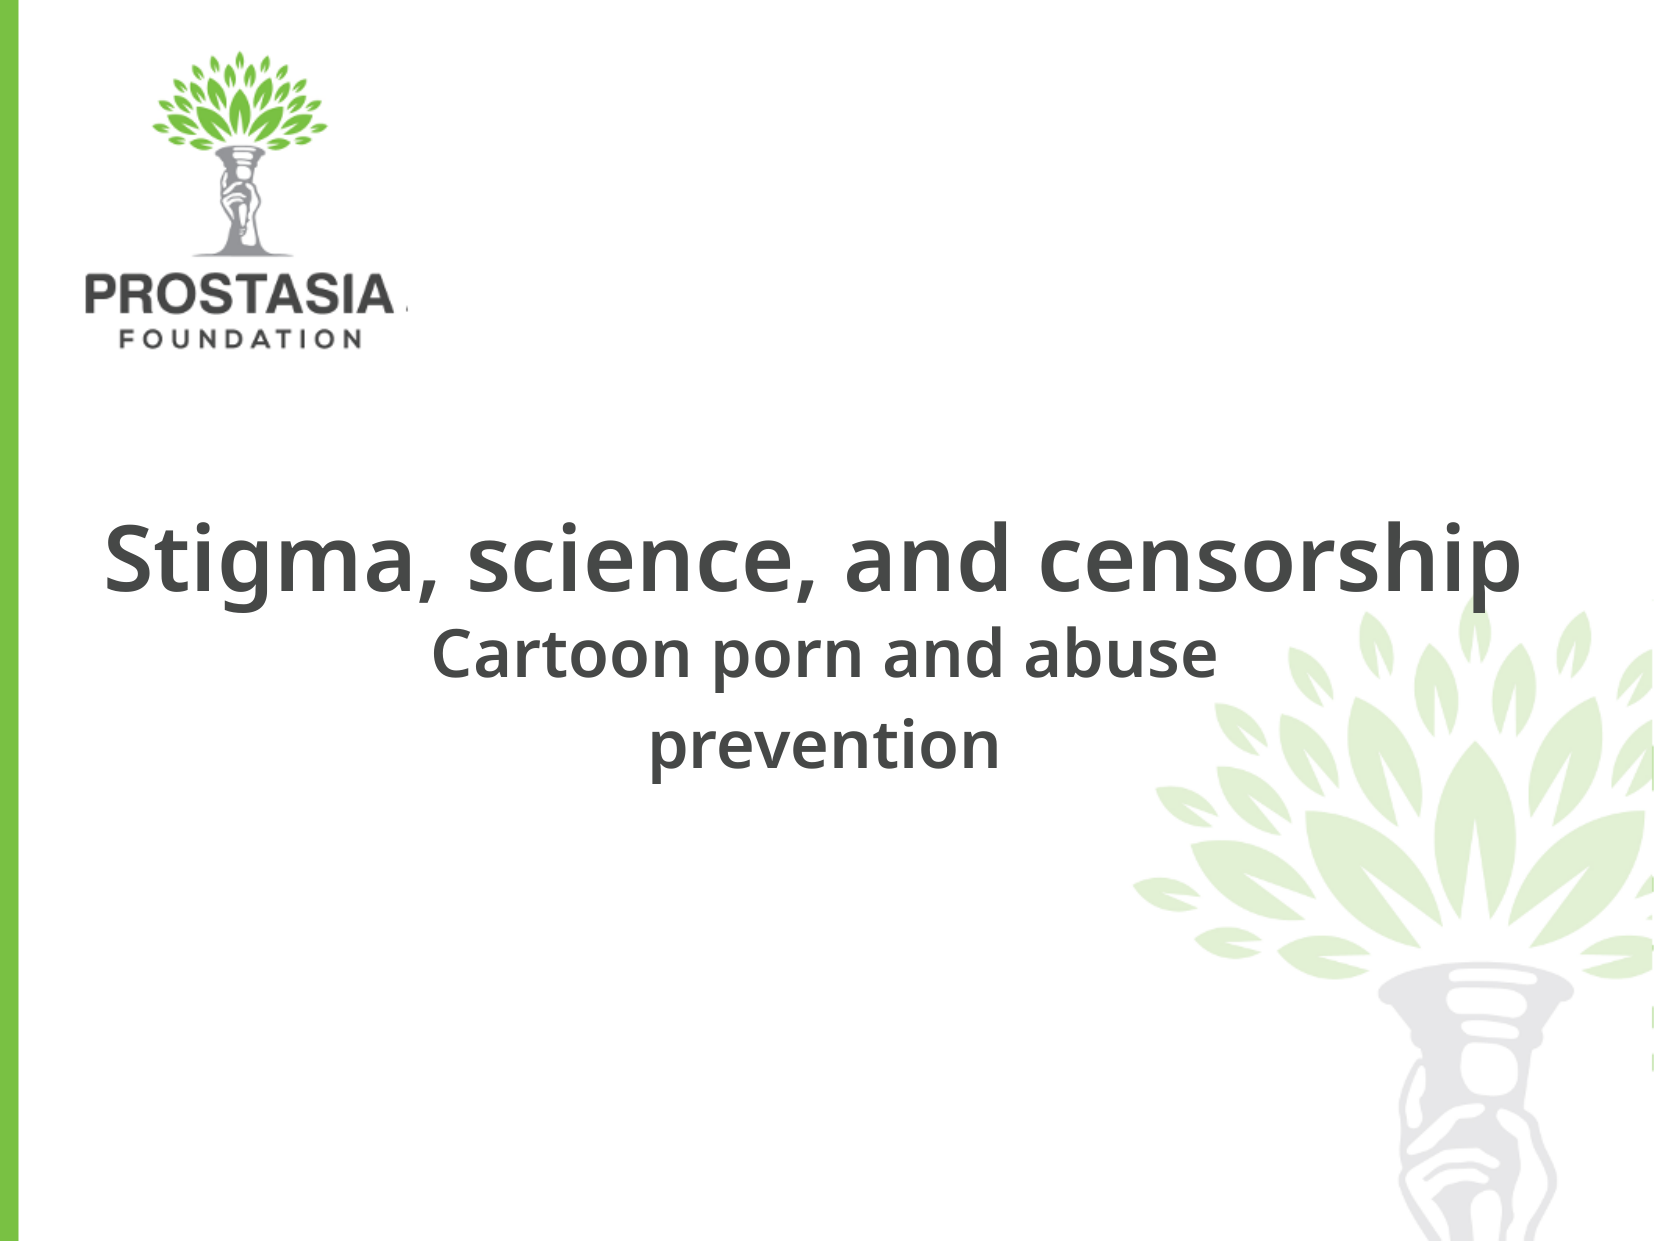

# Stigma, science, and censorship
Cartoon porn and abuse prevention